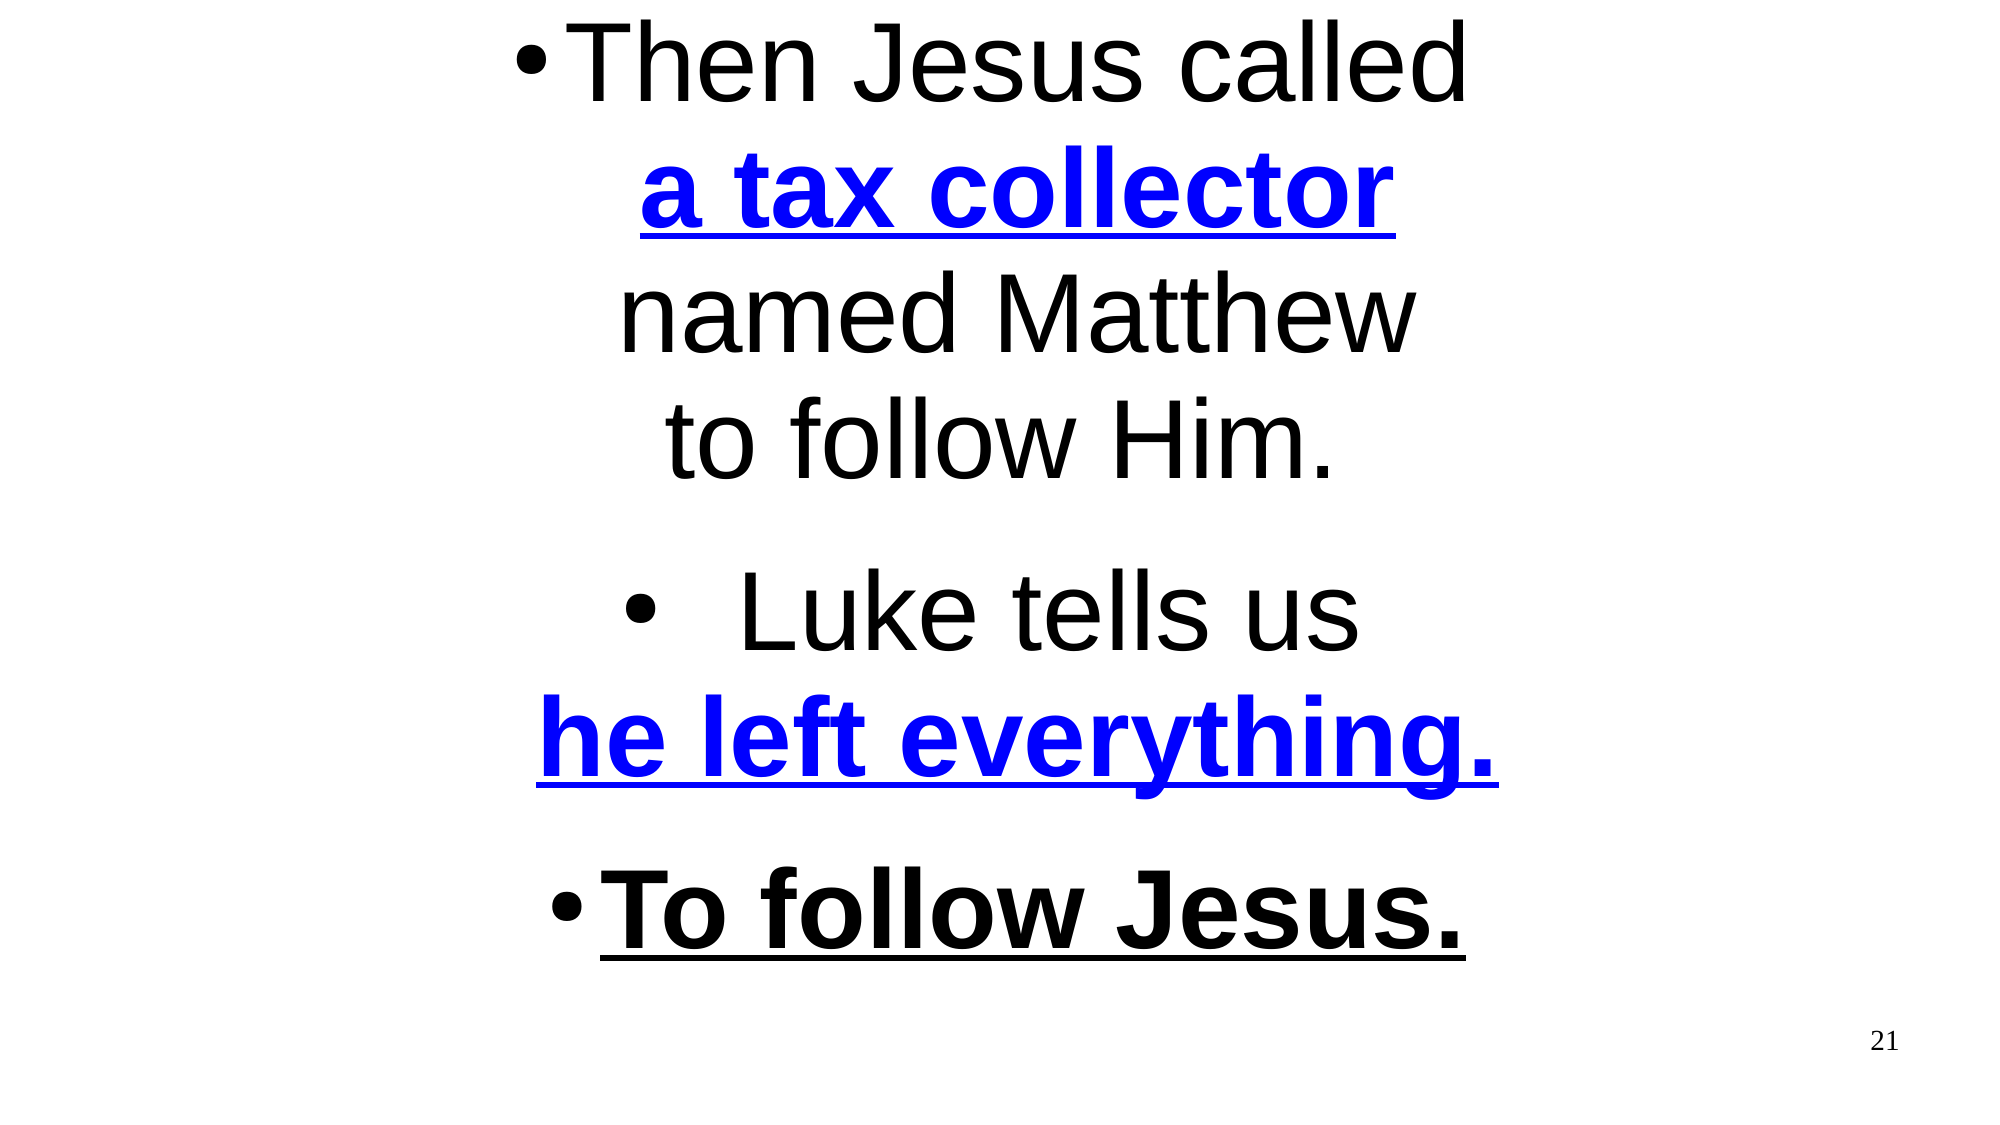

# Then Jesus called a tax collector named Matthew to follow Him.
 Luke tells us
he left everything.
To follow Jesus.
21